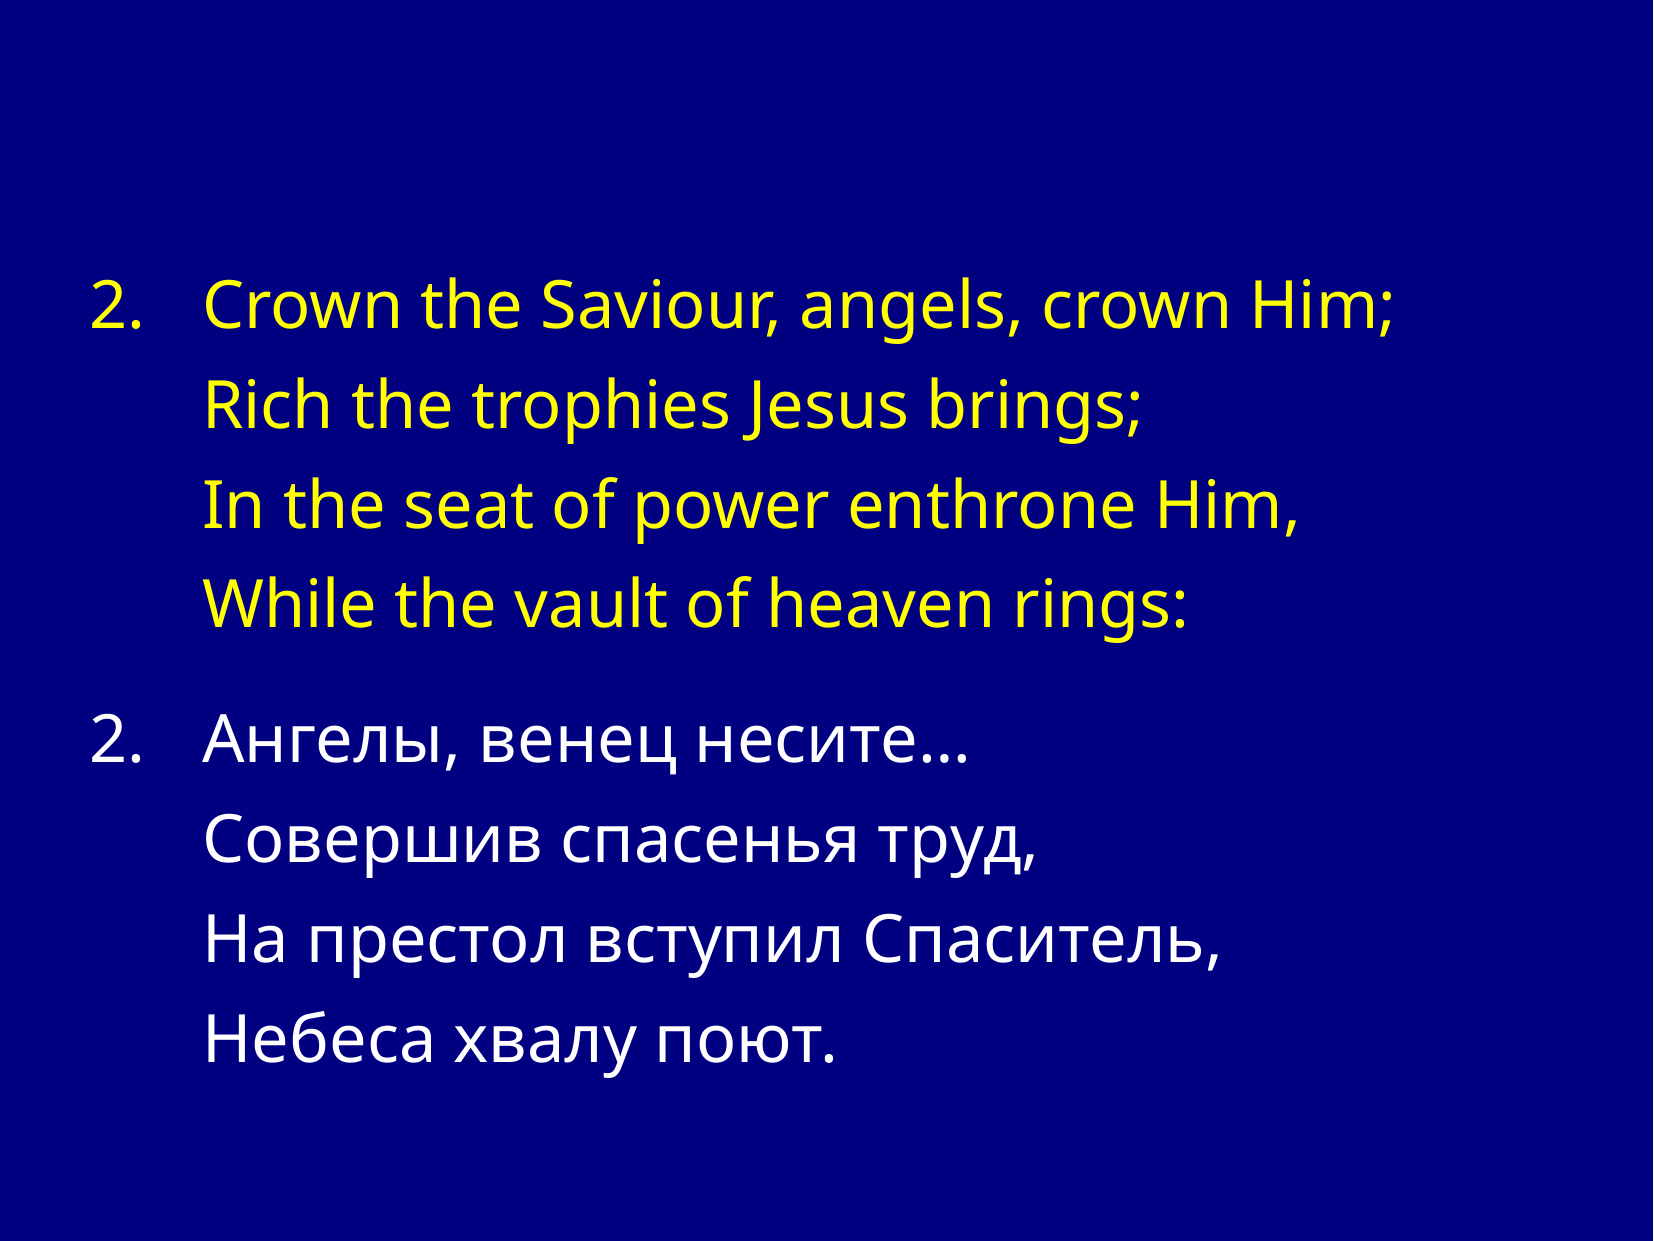

2.	Crown the Saviour, angels, crown Him;
	Rich the trophies Jesus brings;
	In the seat of power enthrone Him,
	While the vault of heaven rings:
2.	Ангелы, венец несите…
	Совершив спасенья труд,
	На престол вступил Спаситель,
	Небеса хвалу поют.